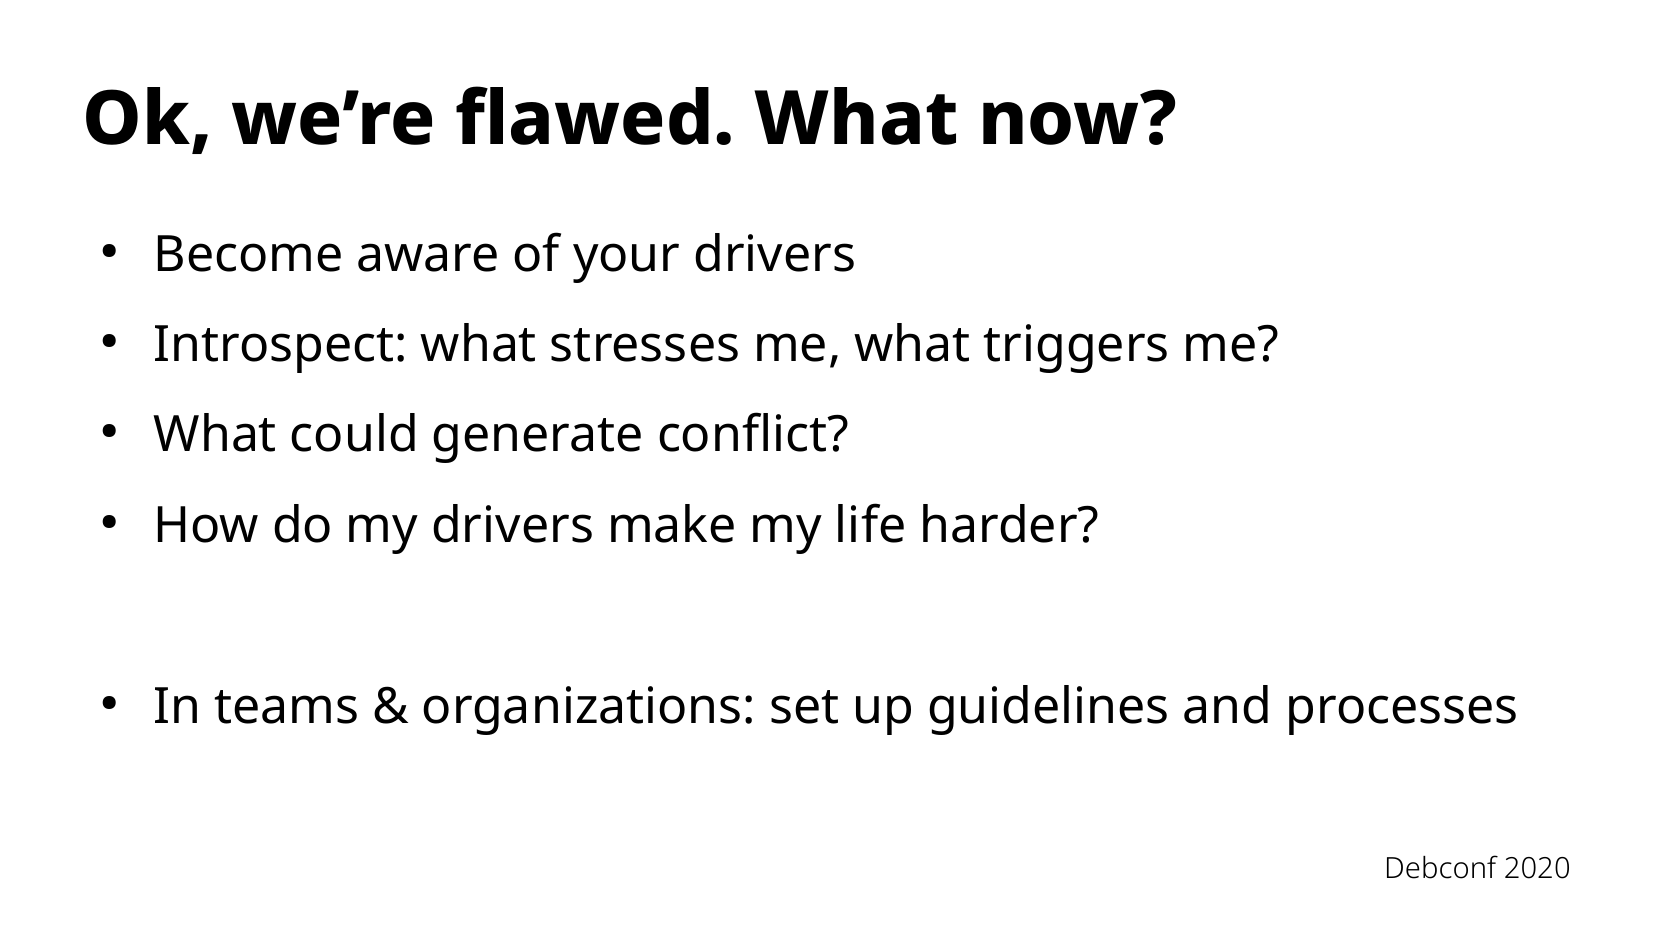

# Ok, we’re flawed. What now?
Become aware of your drivers
Introspect: what stresses me, what triggers me?
What could generate conflict?
How do my drivers make my life harder?
In teams & organizations: set up guidelines and processes
Debconf 2020